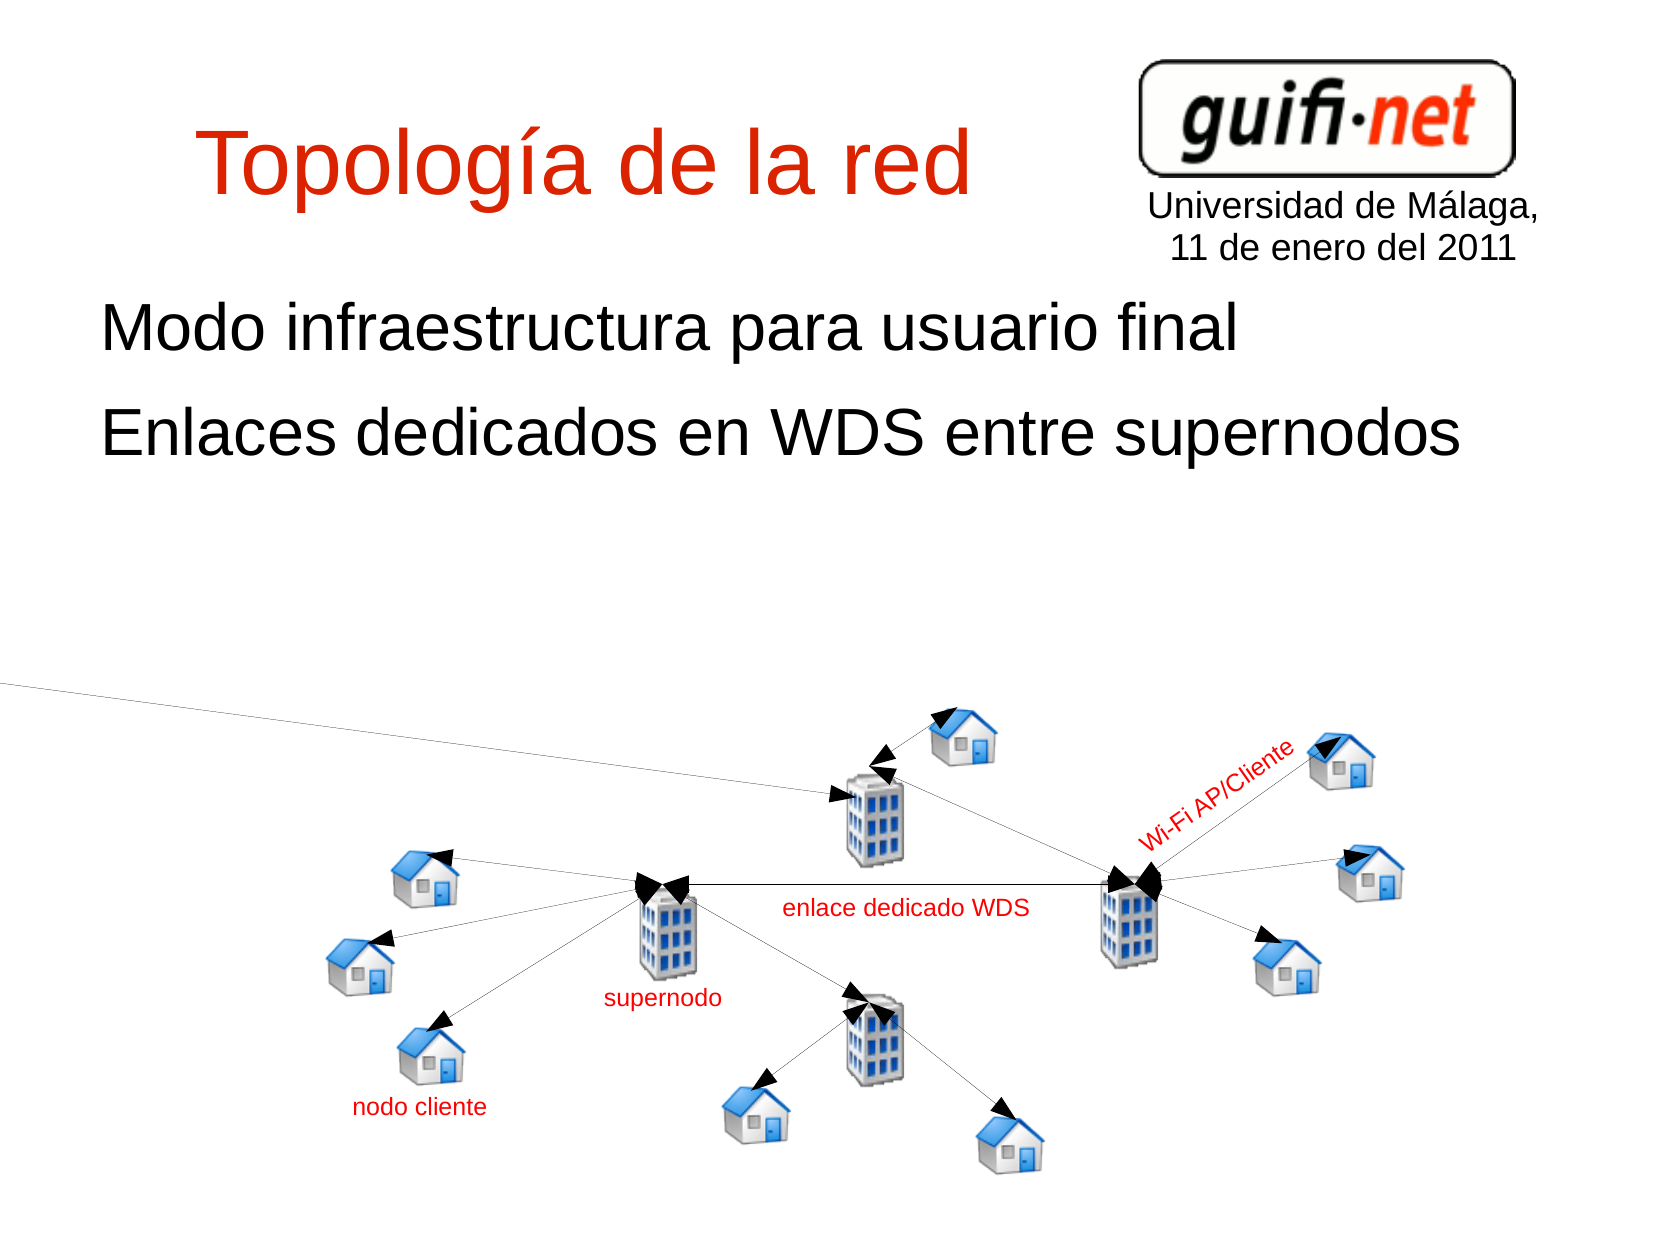

# Topología de la red
Universidad de Málaga,
11 de enero del 2011
Modo infraestructura para usuario final
Enlaces dedicados en WDS entre supernodos
Wi-Fi AP/Cliente
enlace dedicado WDS
supernodo
nodo cliente